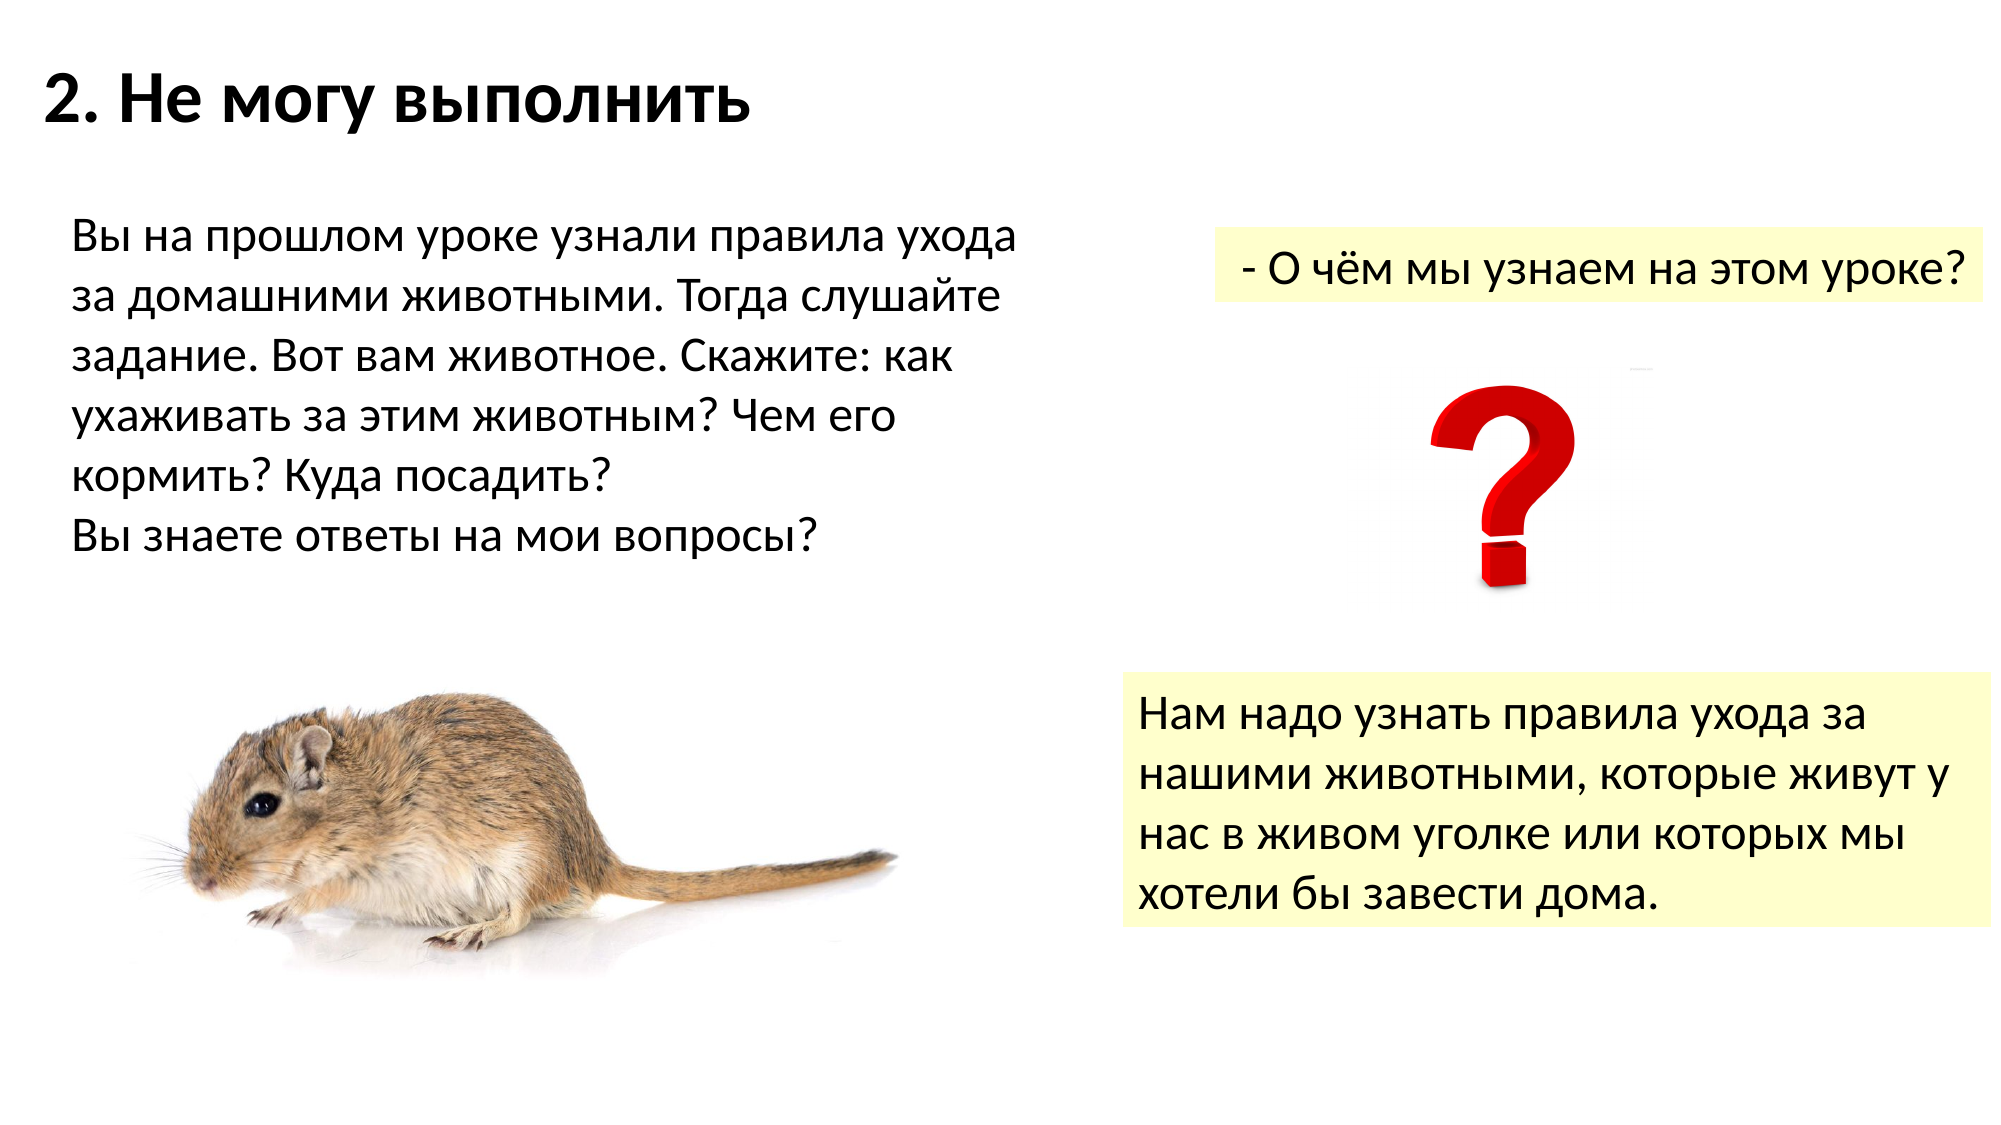

# 2. Не могу выполнить
Вы на прошлом уроке узнали правила ухода за домашними животными. Тогда слушайте задание. Вот вам животное. Скажите: как ухаживать за этим животным? Чем его кормить? Куда посадить?
Вы знаете ответы на мои вопросы?
 - О чём мы узнаем на этом уроке?
Нам надо узнать правила ухода за нашими животными, которые живут у нас в живом уголке или которых мы хотели бы завести дома.